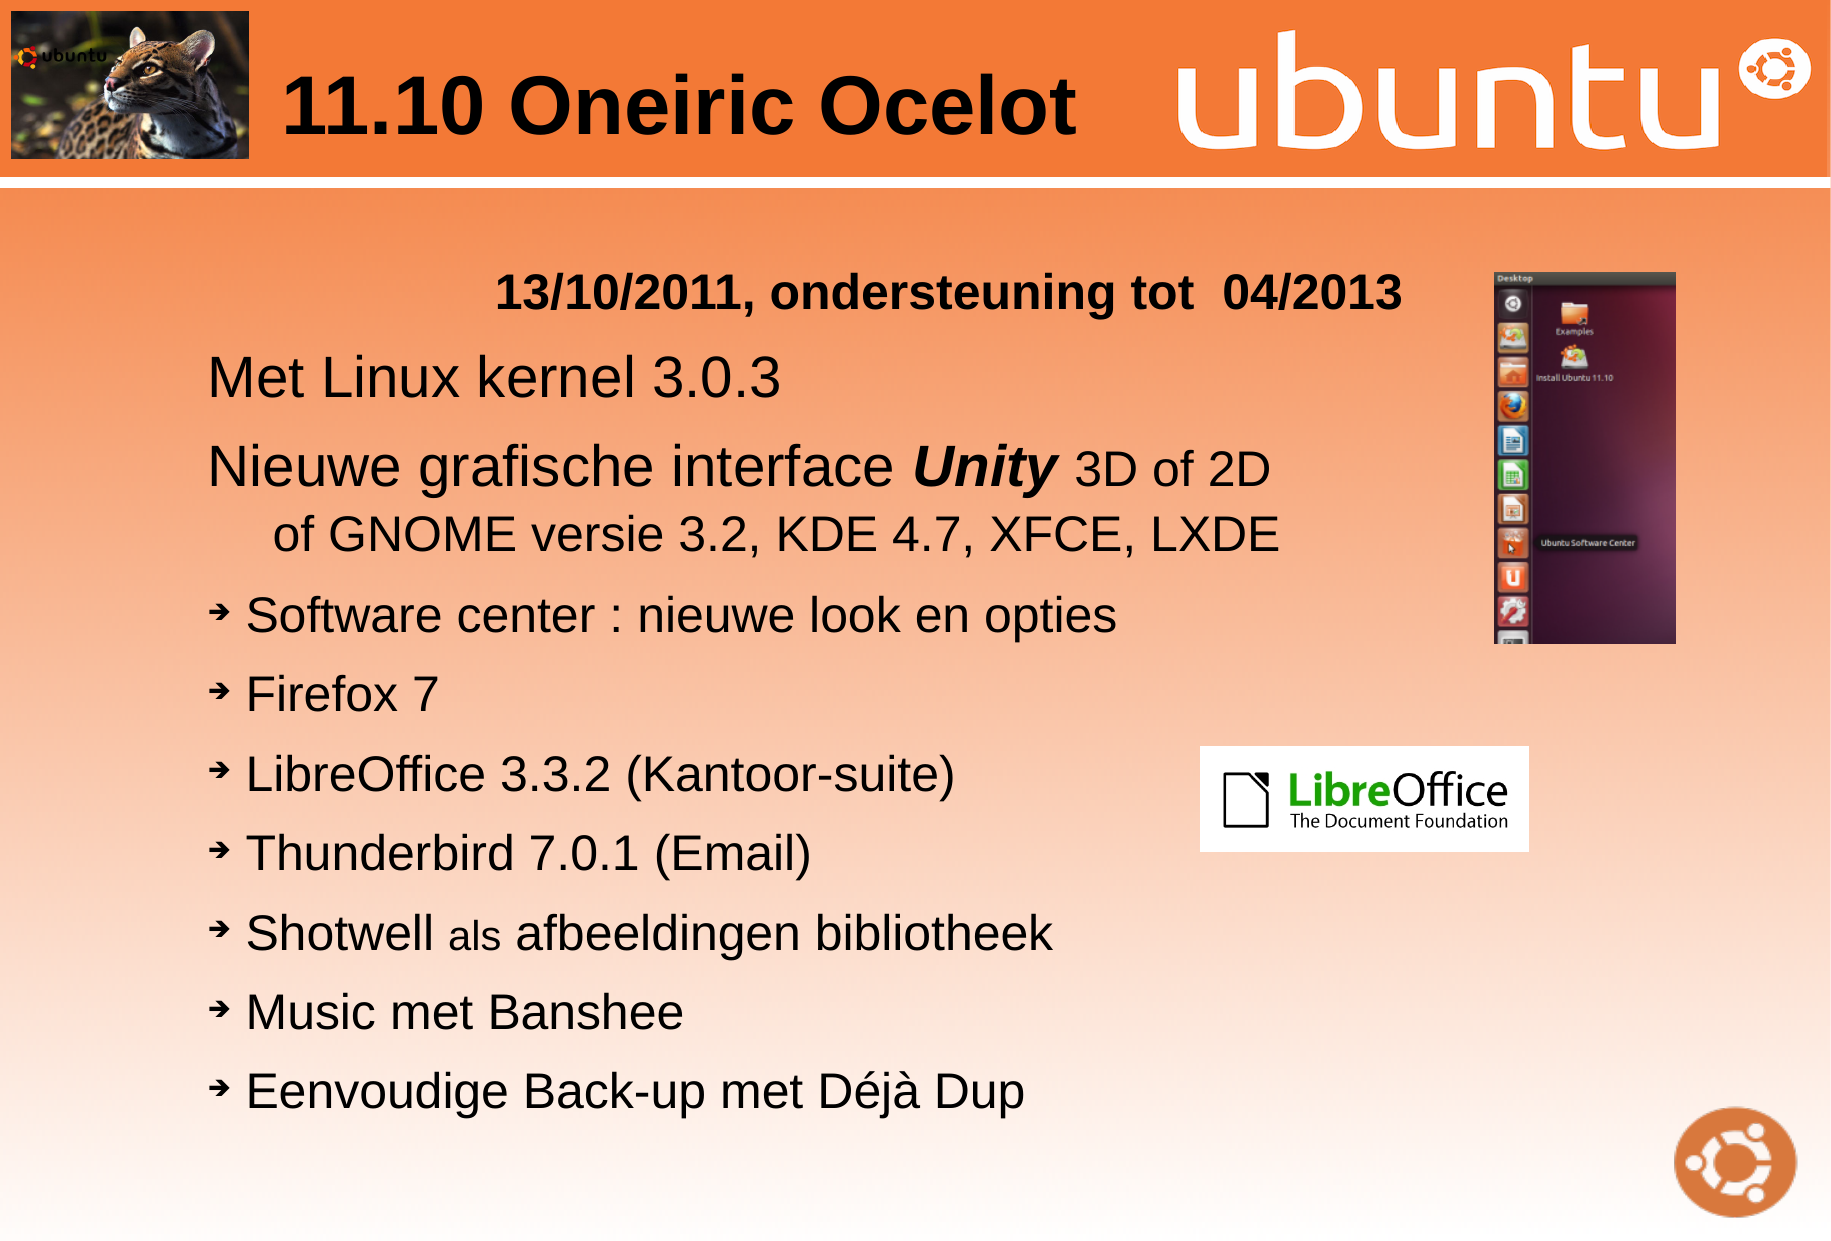

11.10 Oneiric Ocelot
13/10/2011, ondersteuning tot 04/2013
Met Linux kernel 3.0.3
Nieuwe grafische interface Unity 3D of 2D
 of GNOME versie 3.2, KDE 4.7, XFCE, LXDE
 Software center : nieuwe look en opties
 Firefox 7
 LibreOffice 3.3.2 (Kantoor-suite)
 Thunderbird 7.0.1 (Email)
 Shotwell als afbeeldingen bibliotheek
 Music met Banshee
 Eenvoudige Back-up met Déjà Dup